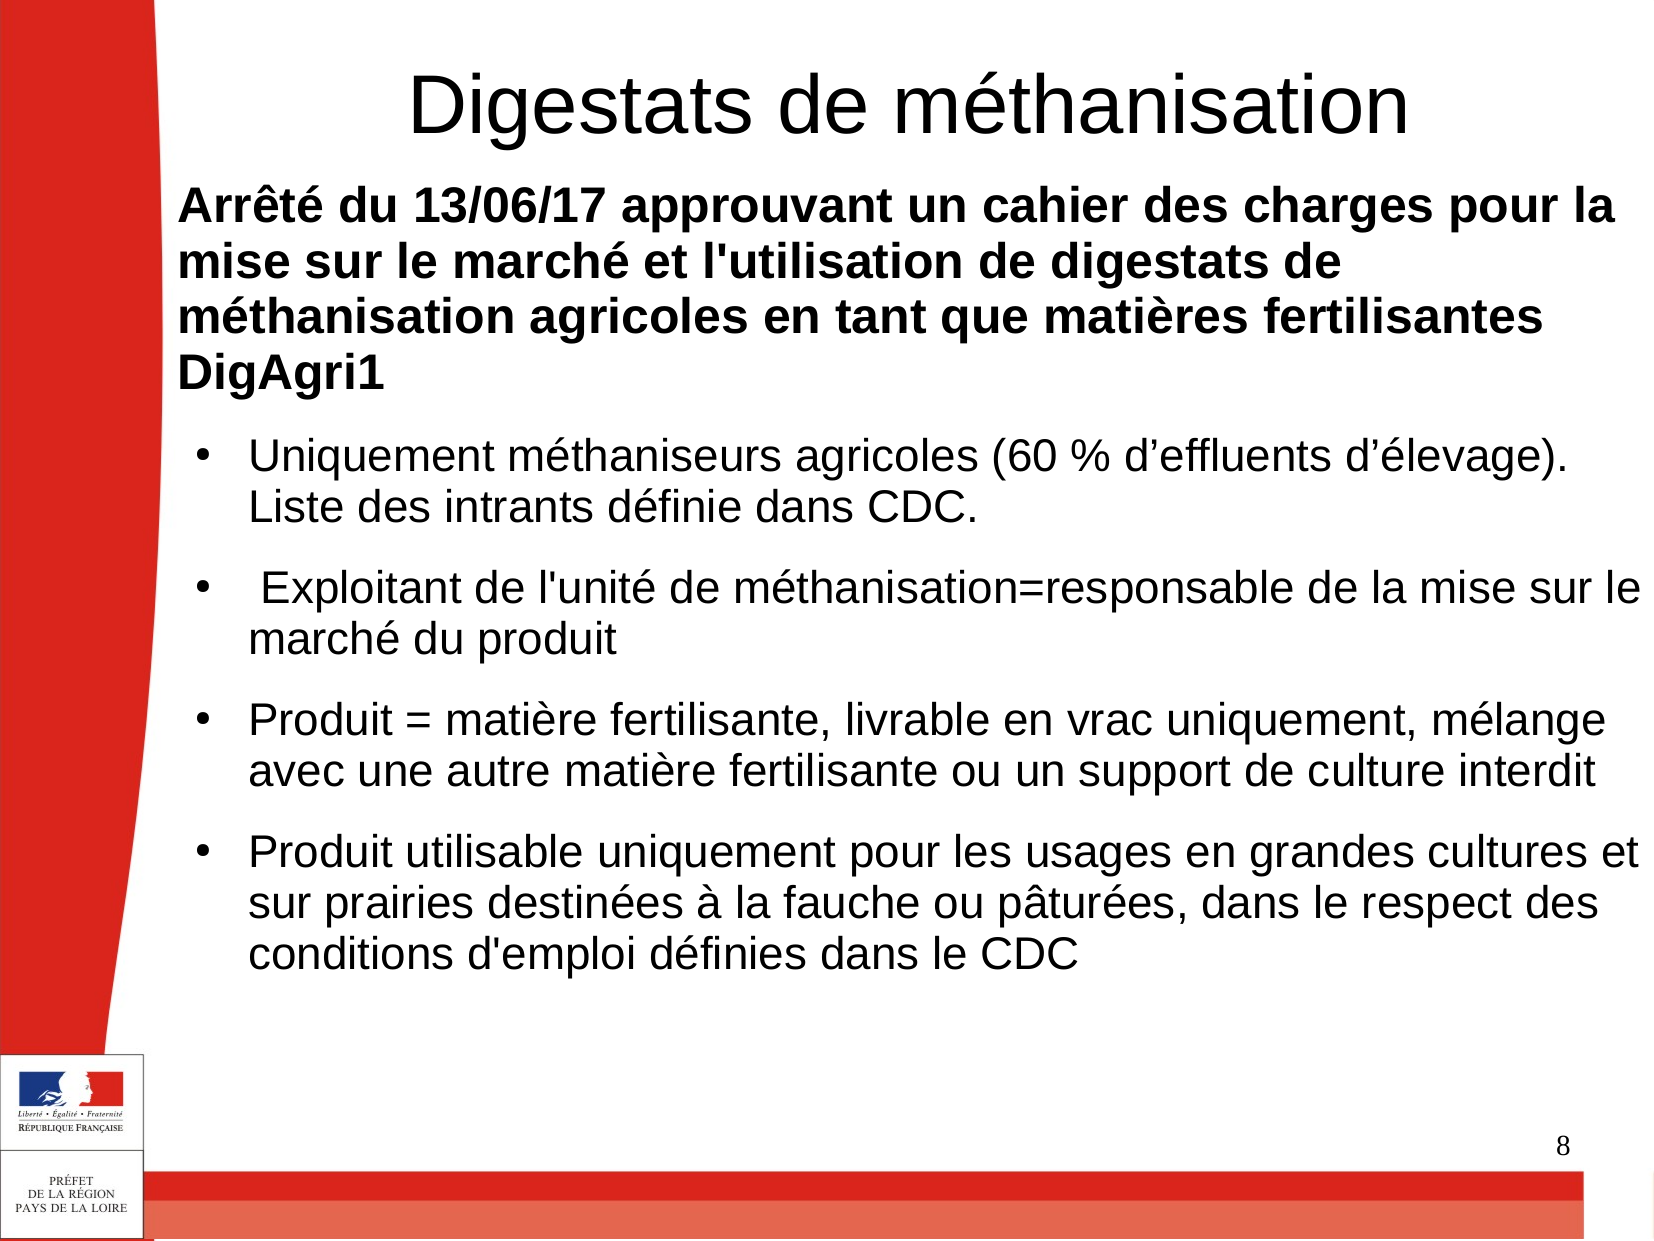

# Digestats de méthanisation
Arrêté du 13/06/17 approuvant un cahier des charges pour la mise sur le marché et l'utilisation de digestats de méthanisation agricoles en tant que matières fertilisantes DigAgri1
Uniquement méthaniseurs agricoles (60 % d’effluents d’élevage). Liste des intrants définie dans CDC.
 Exploitant de l'unité de méthanisation=responsable de la mise sur le marché du produit
Produit = matière fertilisante, livrable en vrac uniquement, mélange avec une autre matière fertilisante ou un support de culture interdit
Produit utilisable uniquement pour les usages en grandes cultures et sur prairies destinées à la fauche ou pâturées, dans le respect des conditions d'emploi définies dans le CDC
8